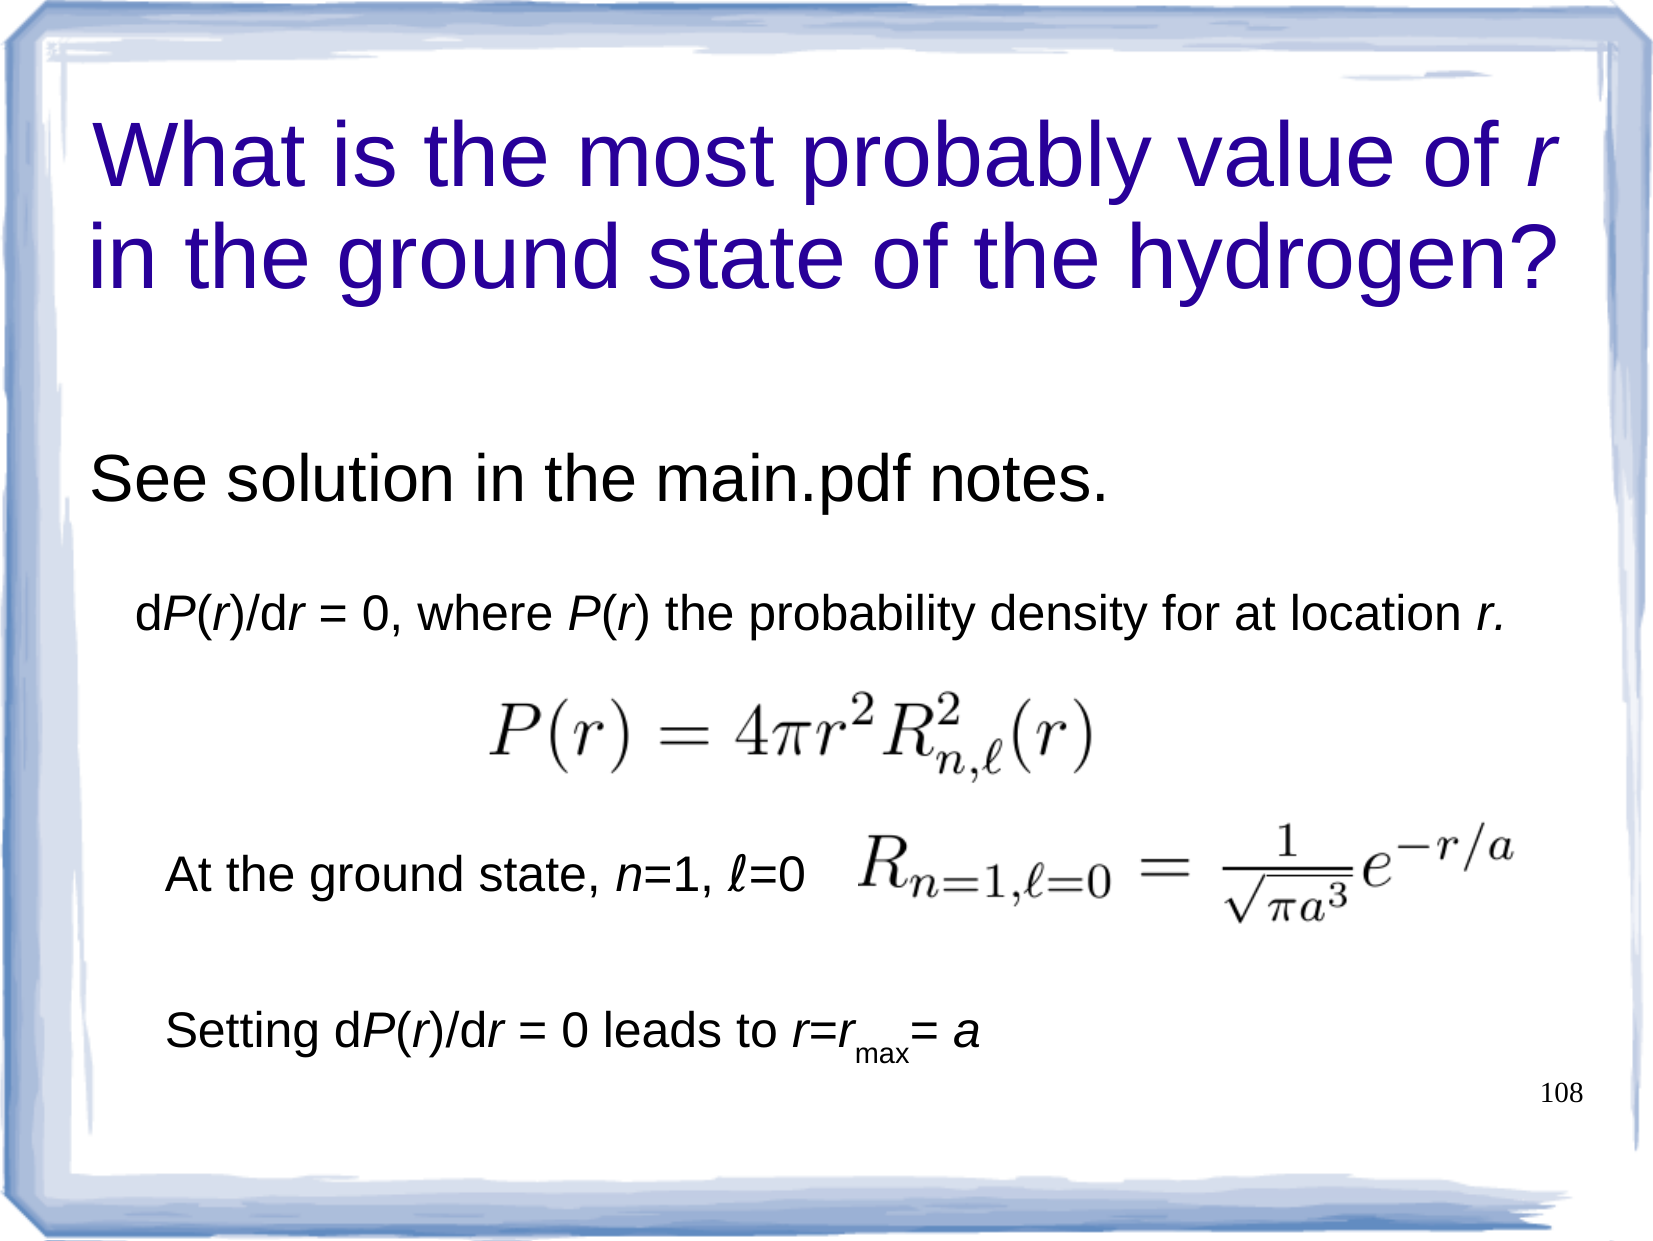

# What is the most probably value of r in the ground state of the hydrogen?
See solution in the main.pdf notes.
dP(r)/dr = 0, where P(r) the probability density for at location r.
At the ground state, n=1, ℓ=0
Setting dP(r)/dr = 0 leads to r=rmax= a
108